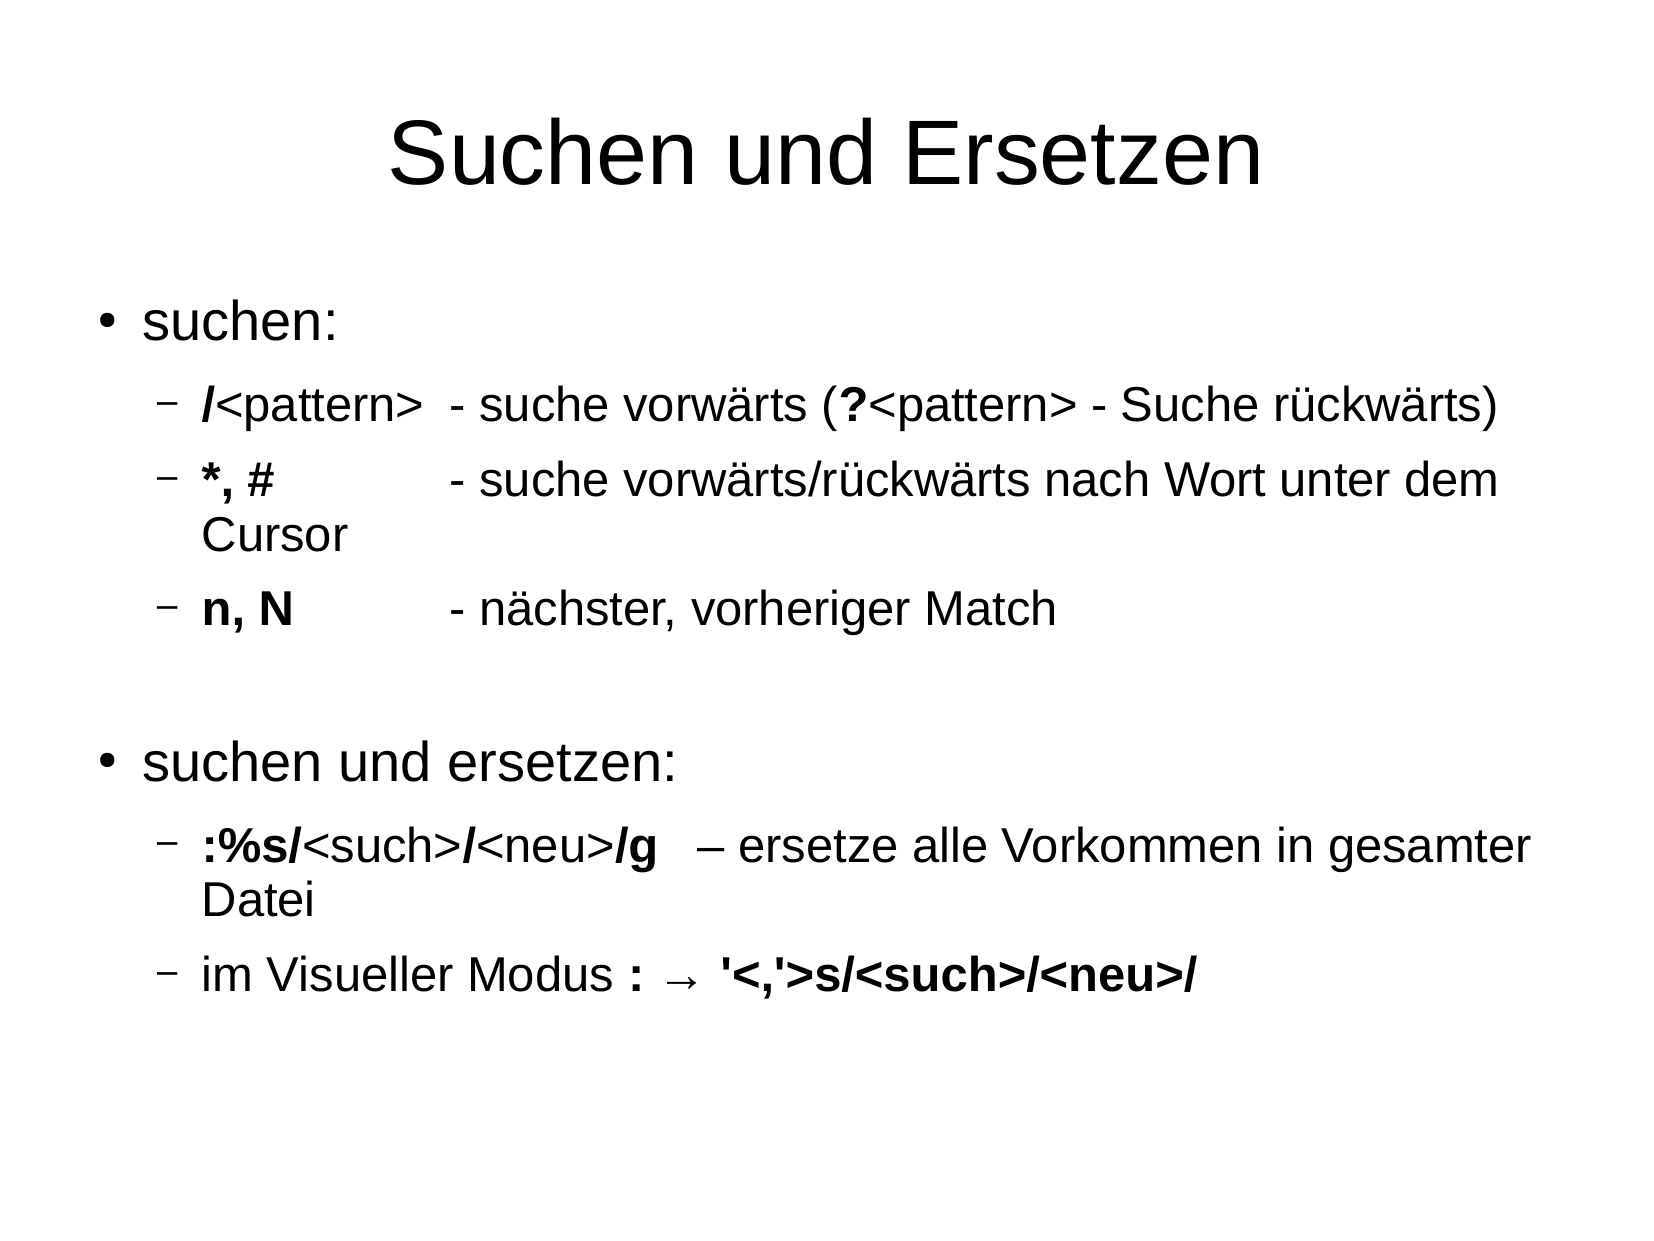

# Suchen und Ersetzen
suchen:
/<pattern> 	- suche vorwärts (?<pattern> - Suche rückwärts)
*, #	 		- suche vorwärts/rückwärts nach Wort unter dem Cursor
n, N 		- nächster, vorheriger Match
suchen und ersetzen:
:%s/<such>/<neu>/g 	– ersetze alle Vorkommen in gesamter Datei
im Visueller Modus : → '<,'>s/<such>/<neu>/